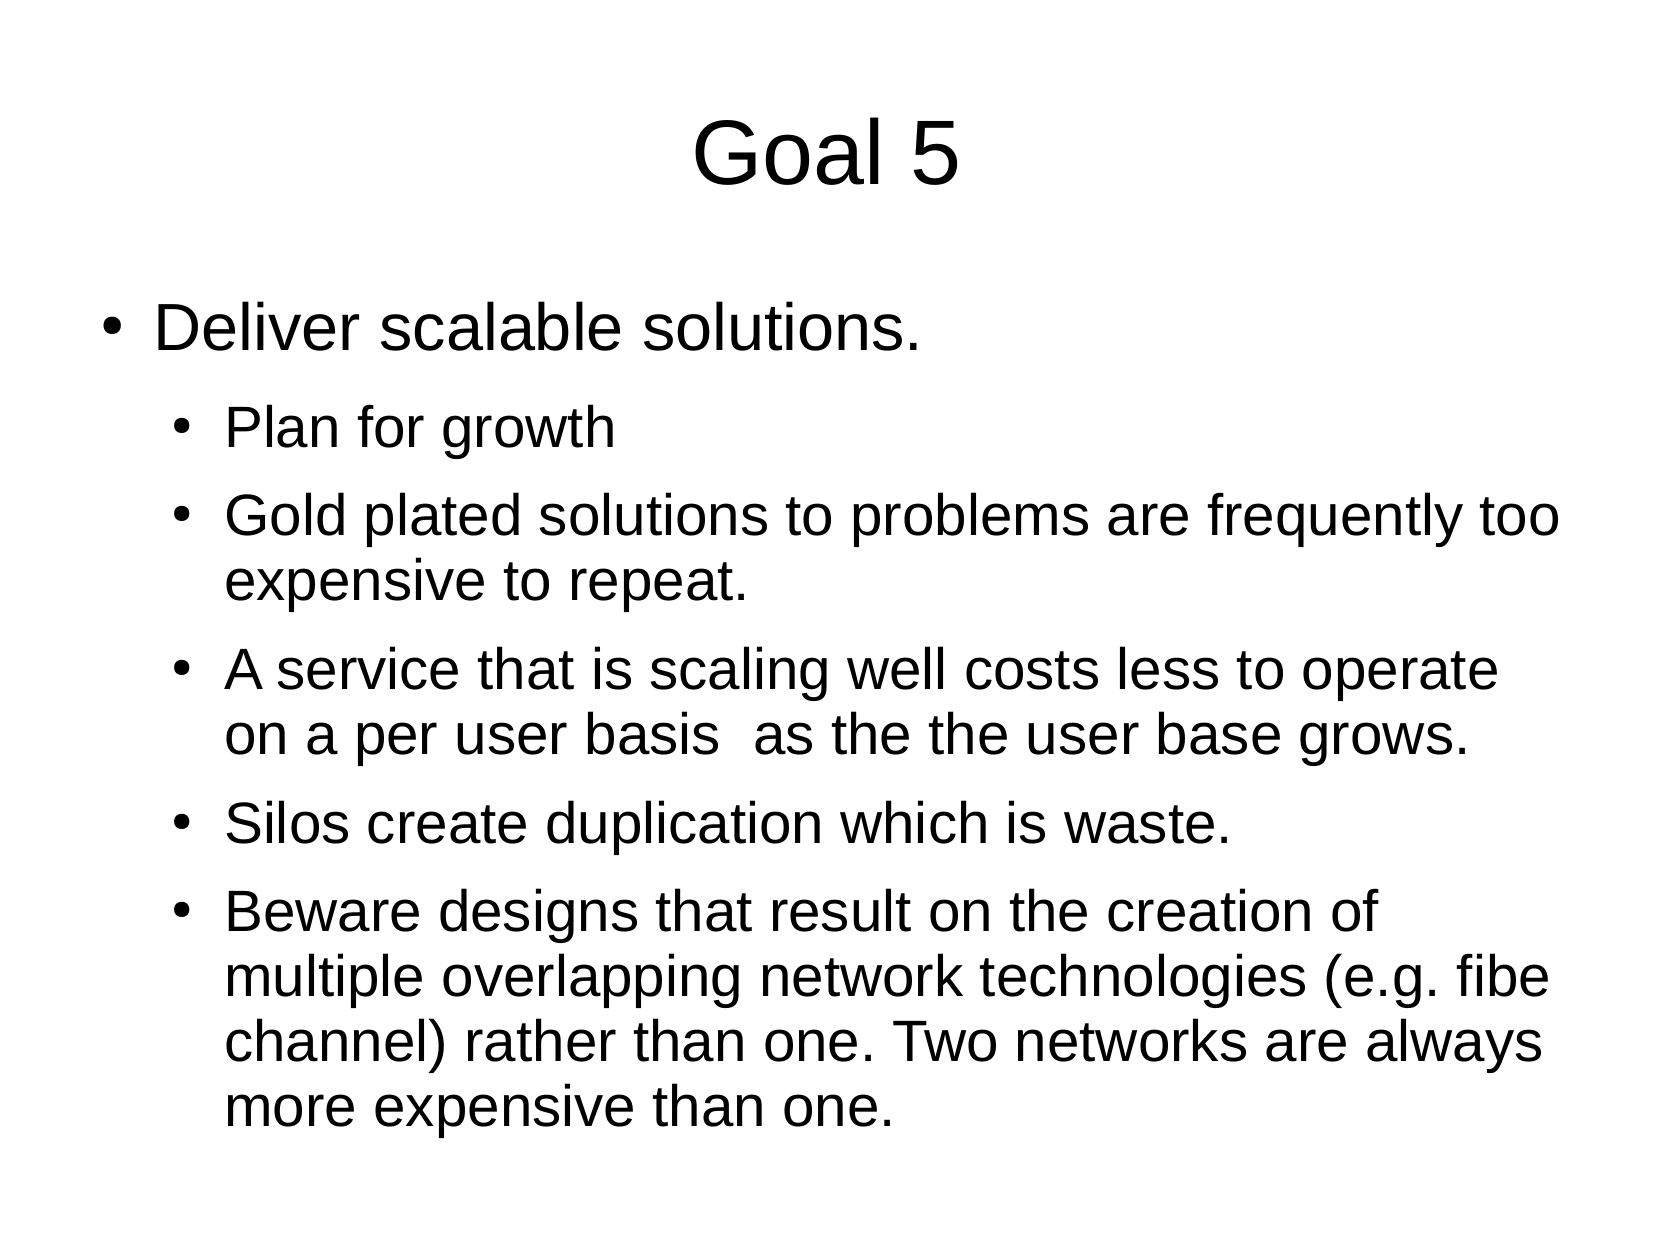

# Goal 5
Deliver scalable solutions.
Plan for growth
Gold plated solutions to problems are frequently too expensive to repeat.
A service that is scaling well costs less to operate on a per user basis as the the user base grows.
Silos create duplication which is waste.
Beware designs that result on the creation of multiple overlapping network technologies (e.g. fibe channel) rather than one. Two networks are always more expensive than one.